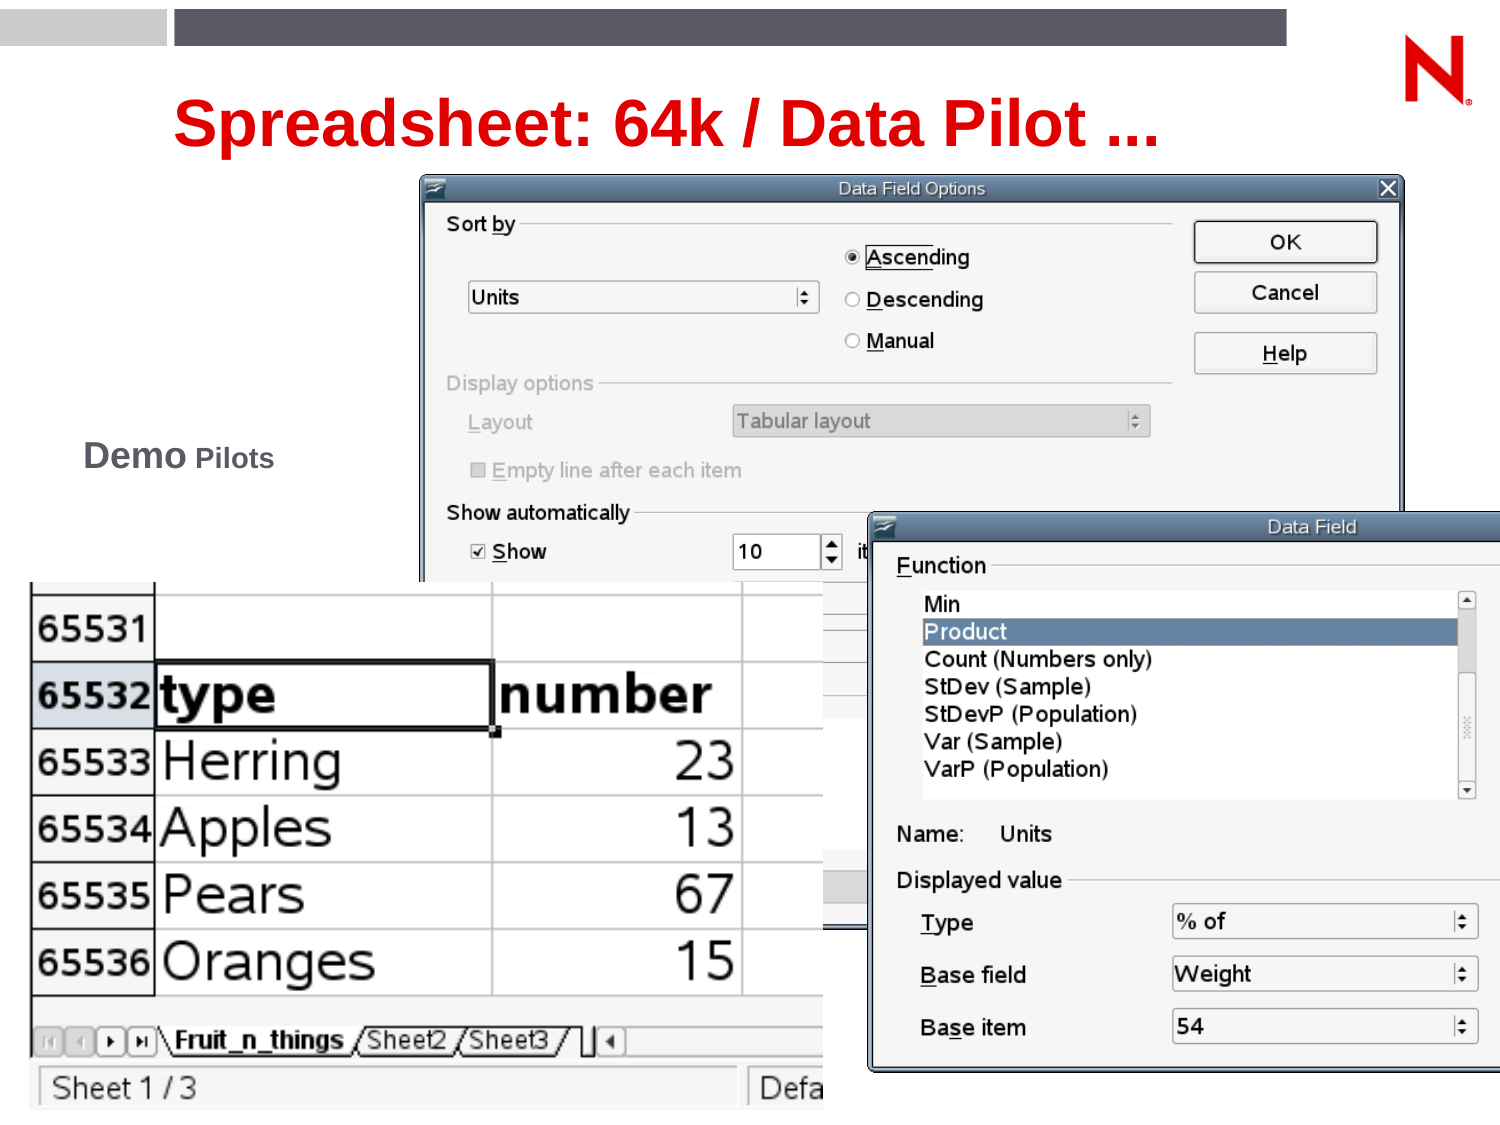

# Spreadsheet: 64k / Data Pilot ...
Demo Pilots